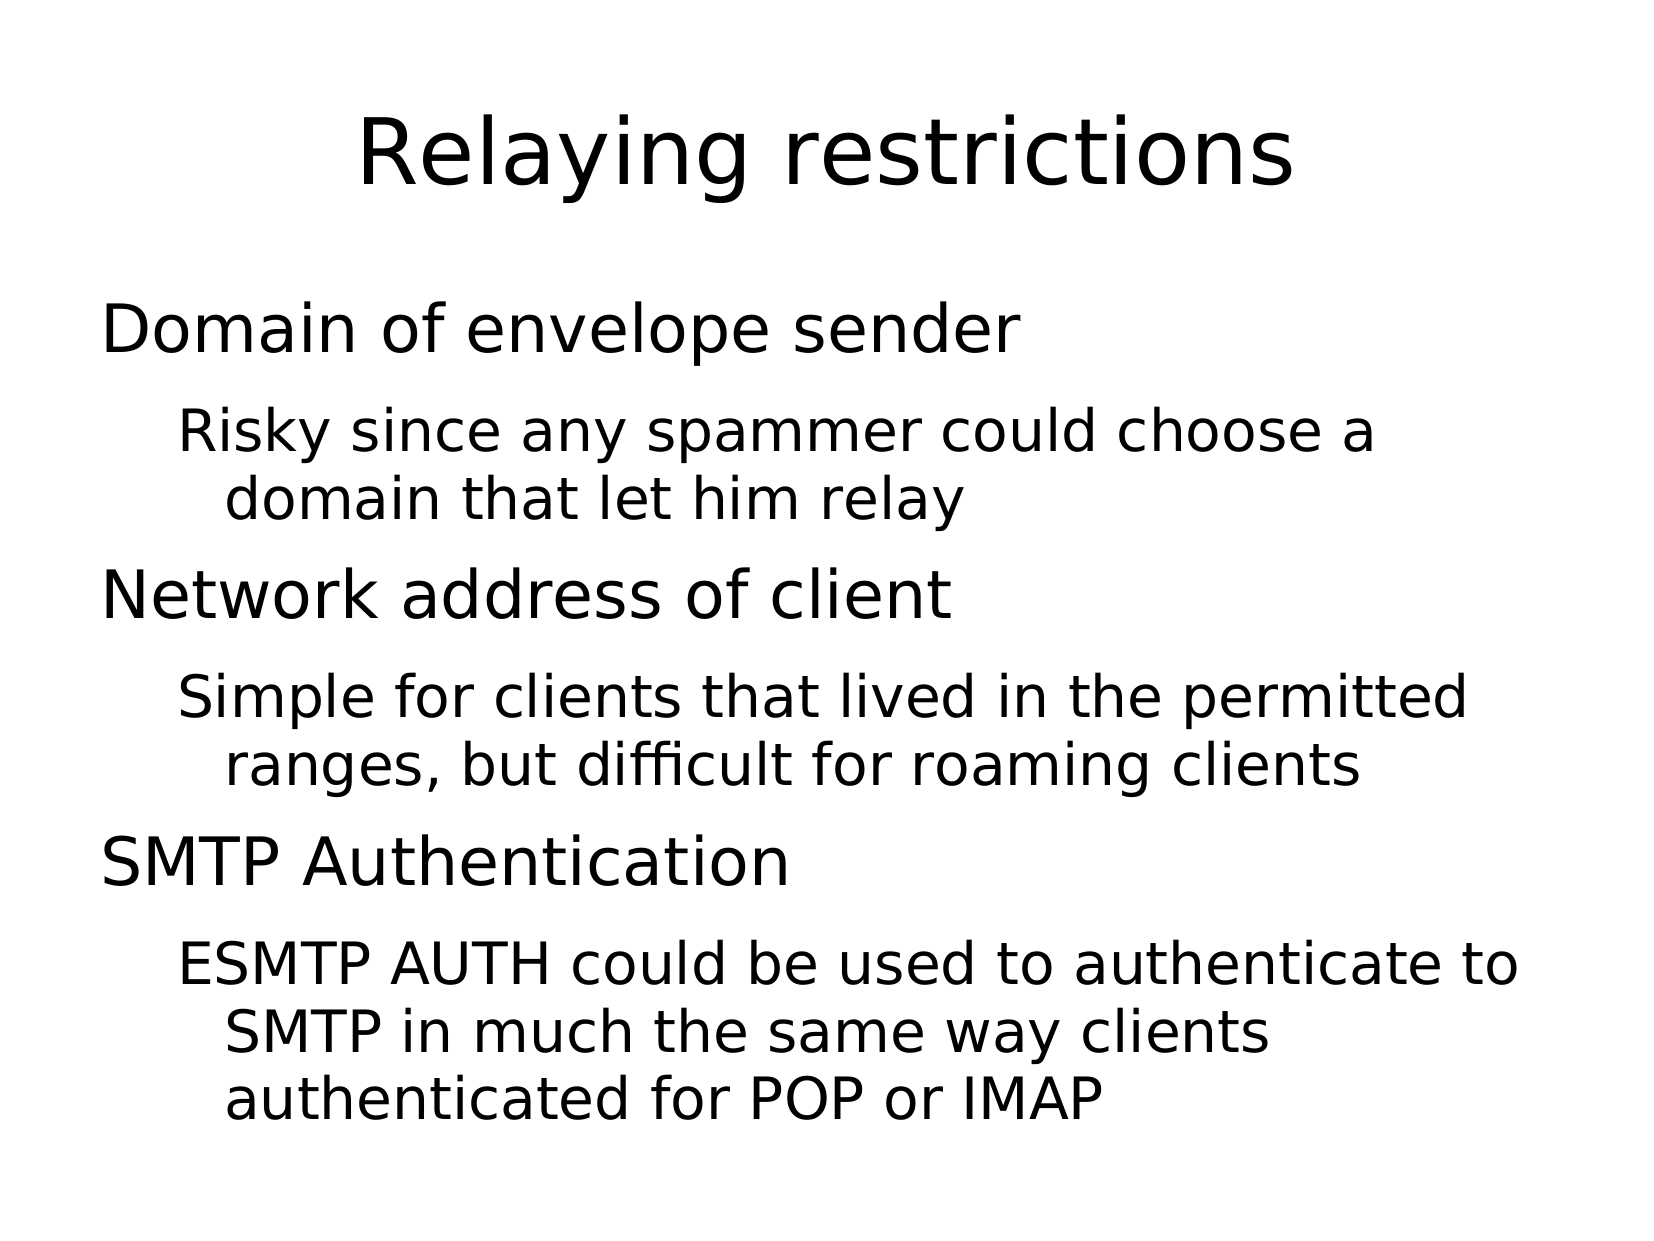

# Relaying restrictions
Domain of envelope sender
Risky since any spammer could choose a domain that let him relay
Network address of client
Simple for clients that lived in the permitted ranges, but difficult for roaming clients
SMTP Authentication
ESMTP AUTH could be used to authenticate to SMTP in much the same way clients authenticated for POP or IMAP